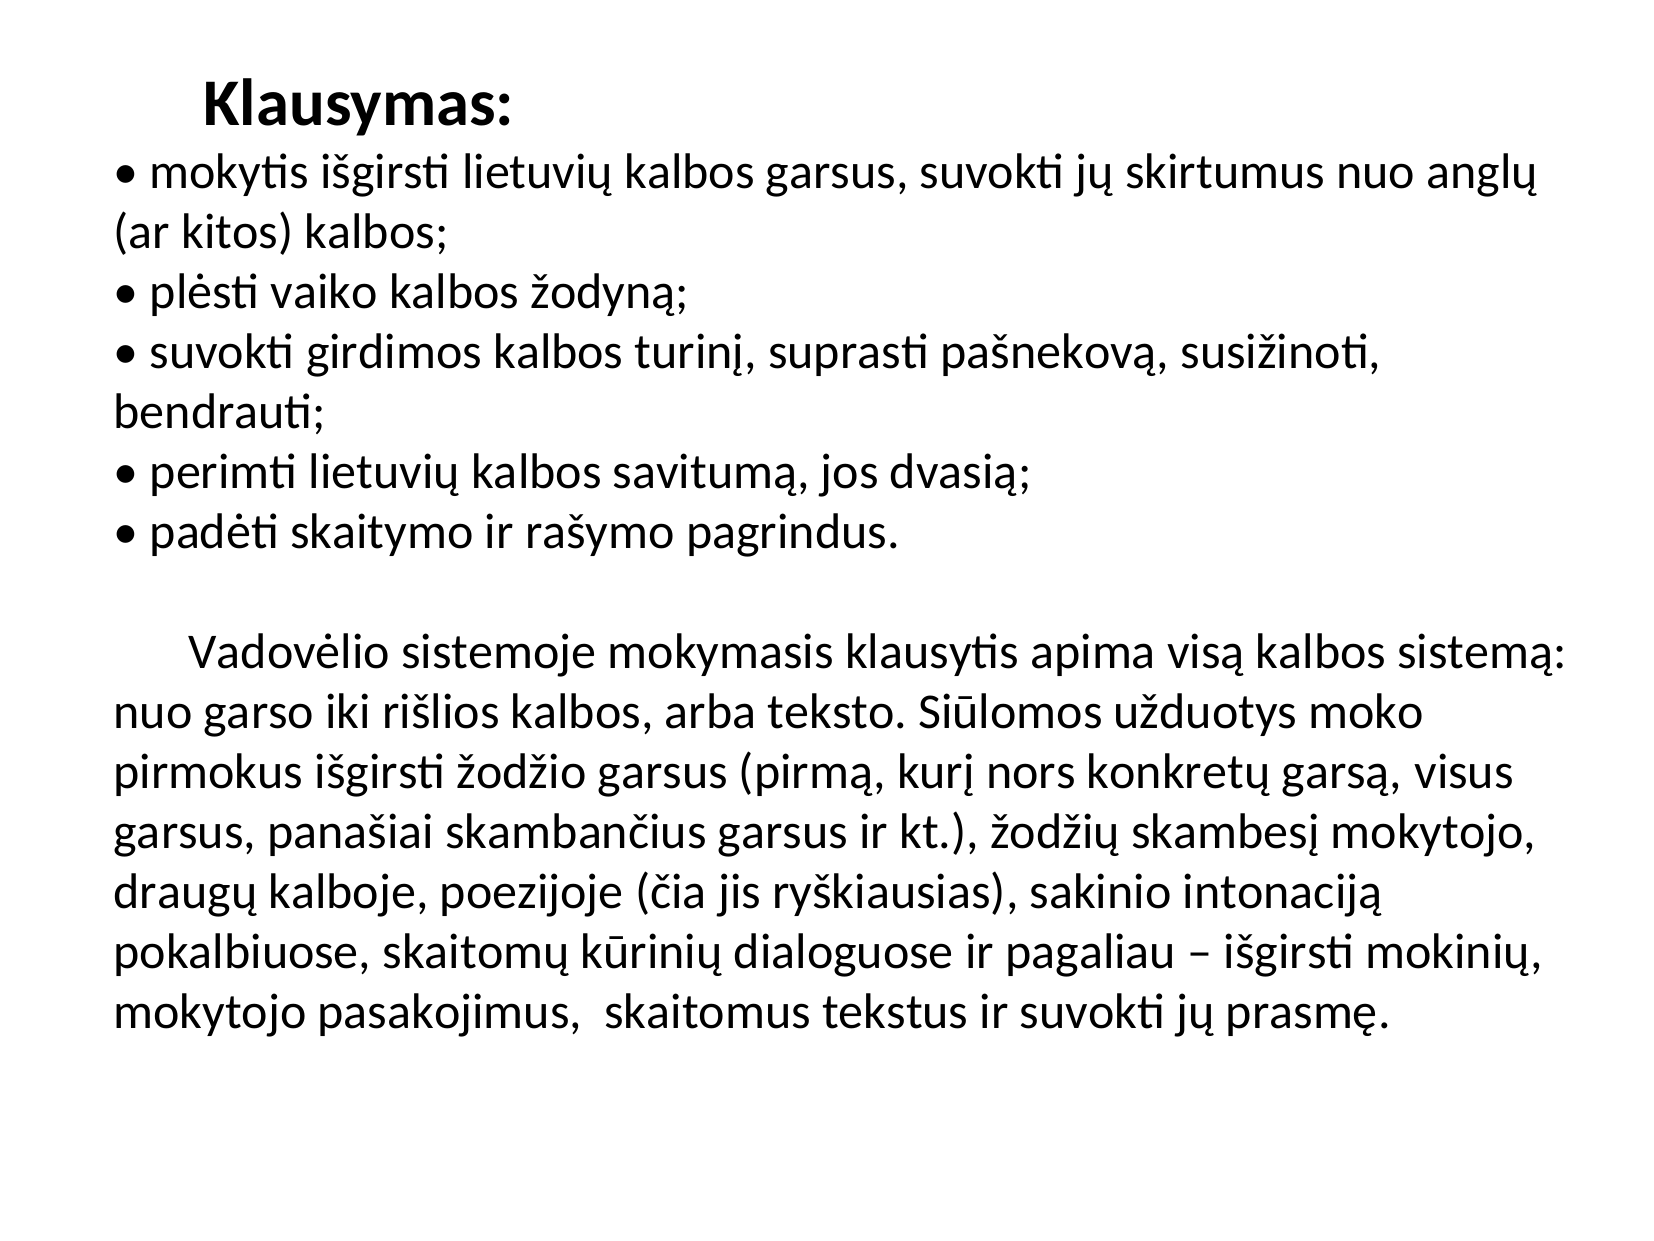

Klausymas:
• mokytis išgirsti lietuvių kalbos garsus, suvokti jų skirtumus nuo anglų (ar kitos) kalbos;
• plėsti vaiko kalbos žodyną;
• suvokti girdimos kalbos turinį, suprasti pašnekovą, susižinoti, bendrauti;
• perimti lietuvių kalbos savitumą, jos dvasią;
• padėti skaitymo ir rašymo pagrindus.
	Vadovėlio sistemoje mokymasis klausytis apima visą kalbos sistemą: nuo garso iki rišlios kalbos, arba teksto. Siūlomos užduotys moko pirmokus išgirsti žodžio garsus (pirmą, kurį nors konkretų garsą, visus garsus, panašiai skambančius garsus ir kt.), žodžių skambesį mokytojo, draugų kalboje, poezijoje (čia jis ryškiausias), sakinio intonaciją pokalbiuose, skaitomų kūrinių dialoguose ir pagaliau – išgirsti mokinių, mokytojo pasakojimus, skaitomus tekstus ir suvokti jų prasmę.